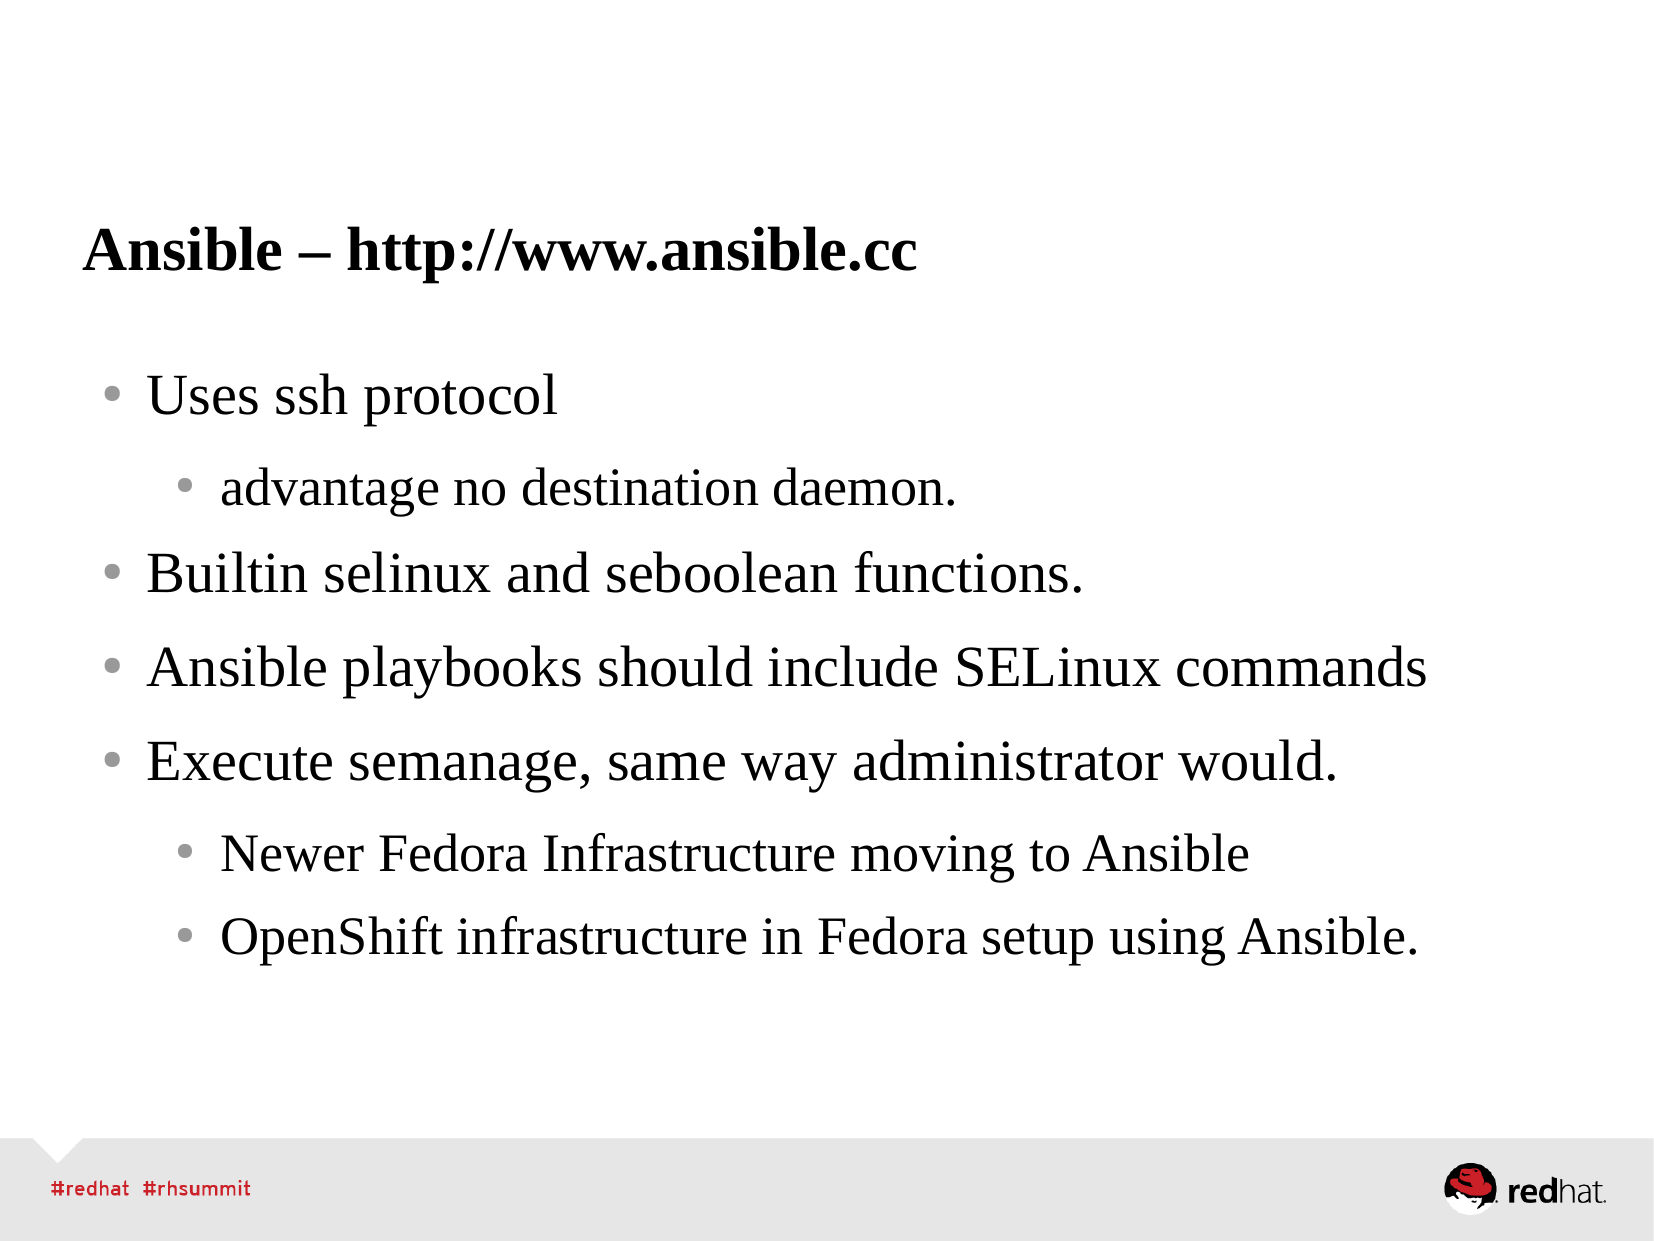

# Ansible – http://www.ansible.cc
Uses ssh protocol
advantage no destination daemon.
Builtin selinux and seboolean functions.
Ansible playbooks should include SELinux commands
Execute semanage, same way administrator would.
Newer Fedora Infrastructure moving to Ansible
OpenShift infrastructure in Fedora setup using Ansible.